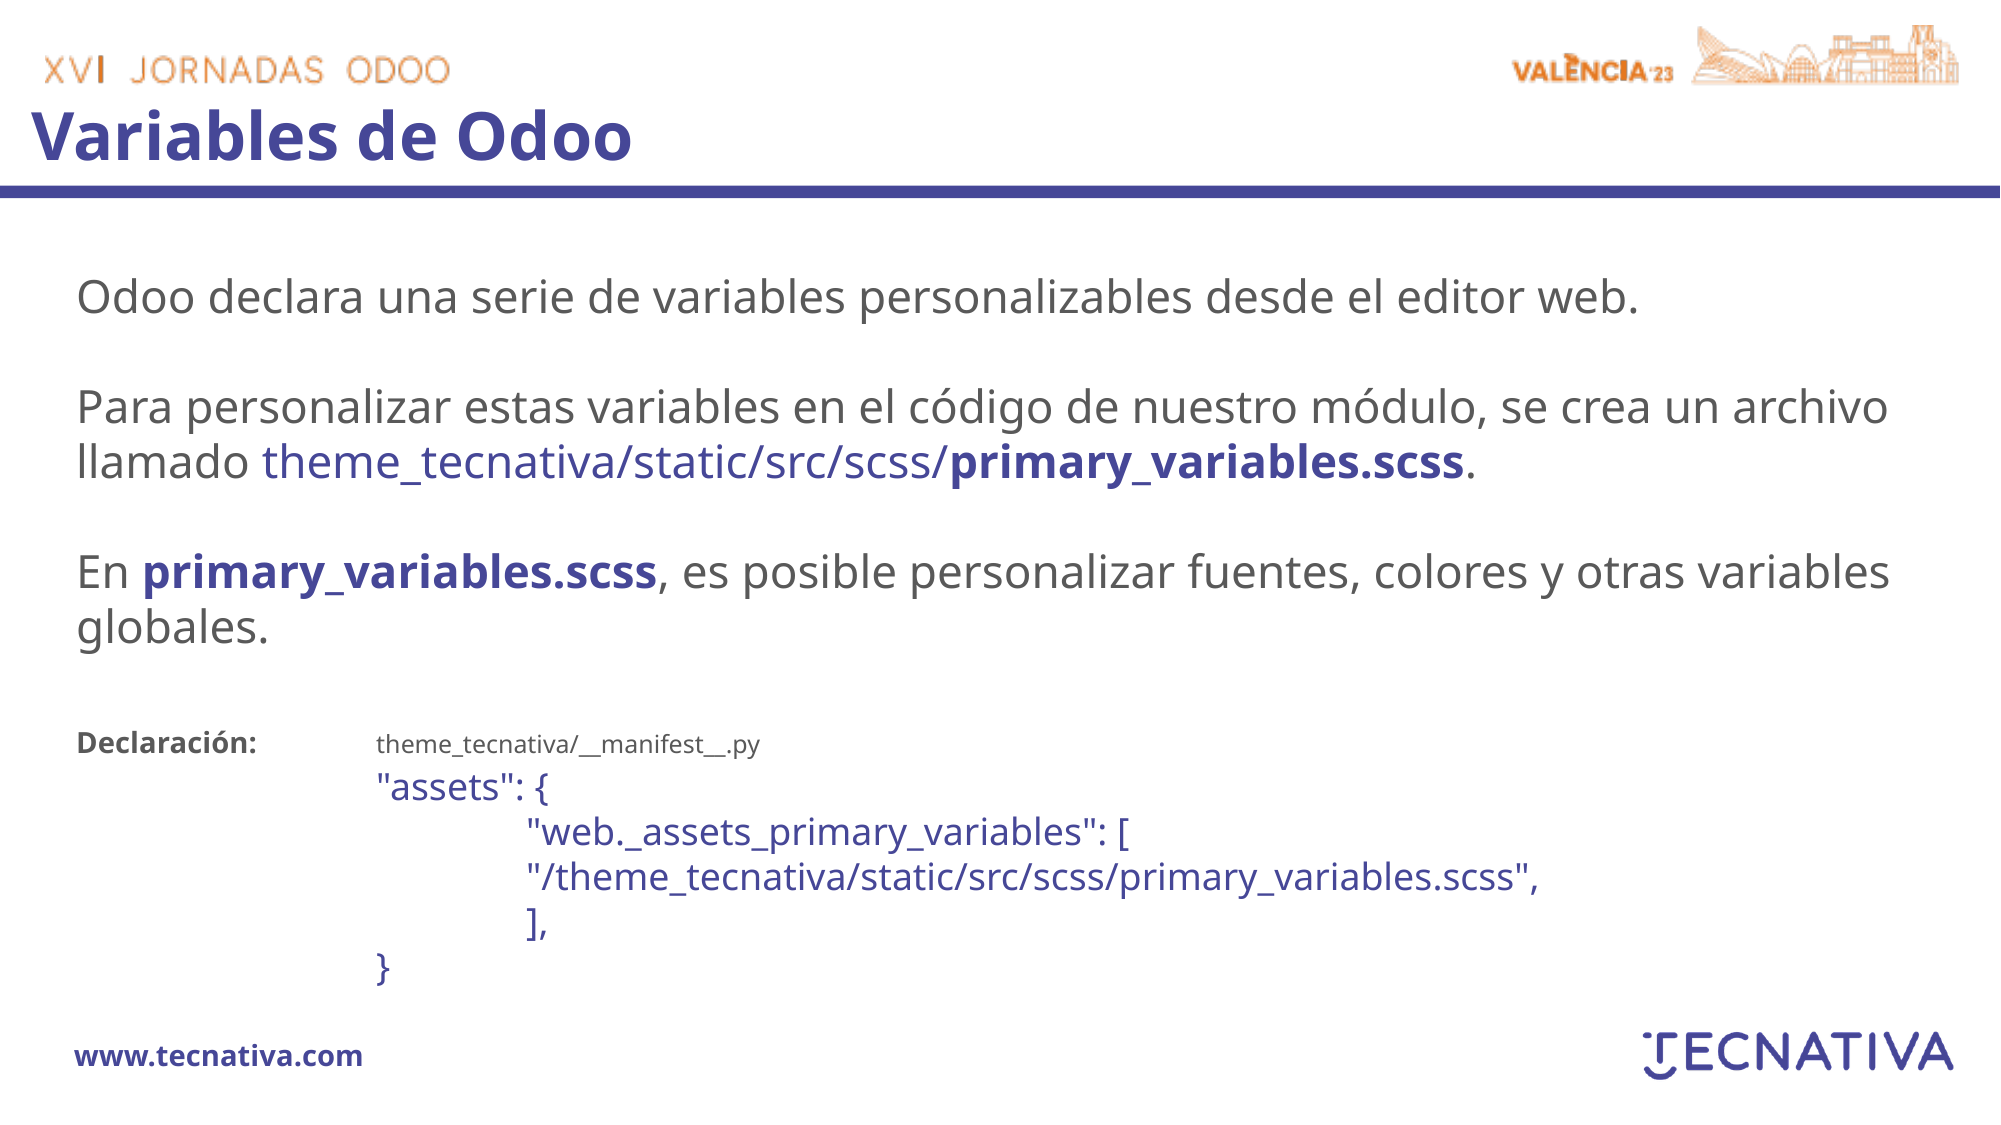

Variables de Odoo
Odoo declara una serie de variables personalizables desde el editor web.
Para personalizar estas variables en el código de nuestro módulo, se crea un archivo llamado theme_tecnativa/static/src/scss/primary_variables.scss.
En primary_variables.scss, es posible personalizar fuentes, colores y otras variables globales.
Declaración:	theme_tecnativa/__manifest__.py
		"assets": {
 			"web._assets_primary_variables": [
 			"/theme_tecnativa/static/src/scss/primary_variables.scss",
 			],
		}
www.tecnativa.com